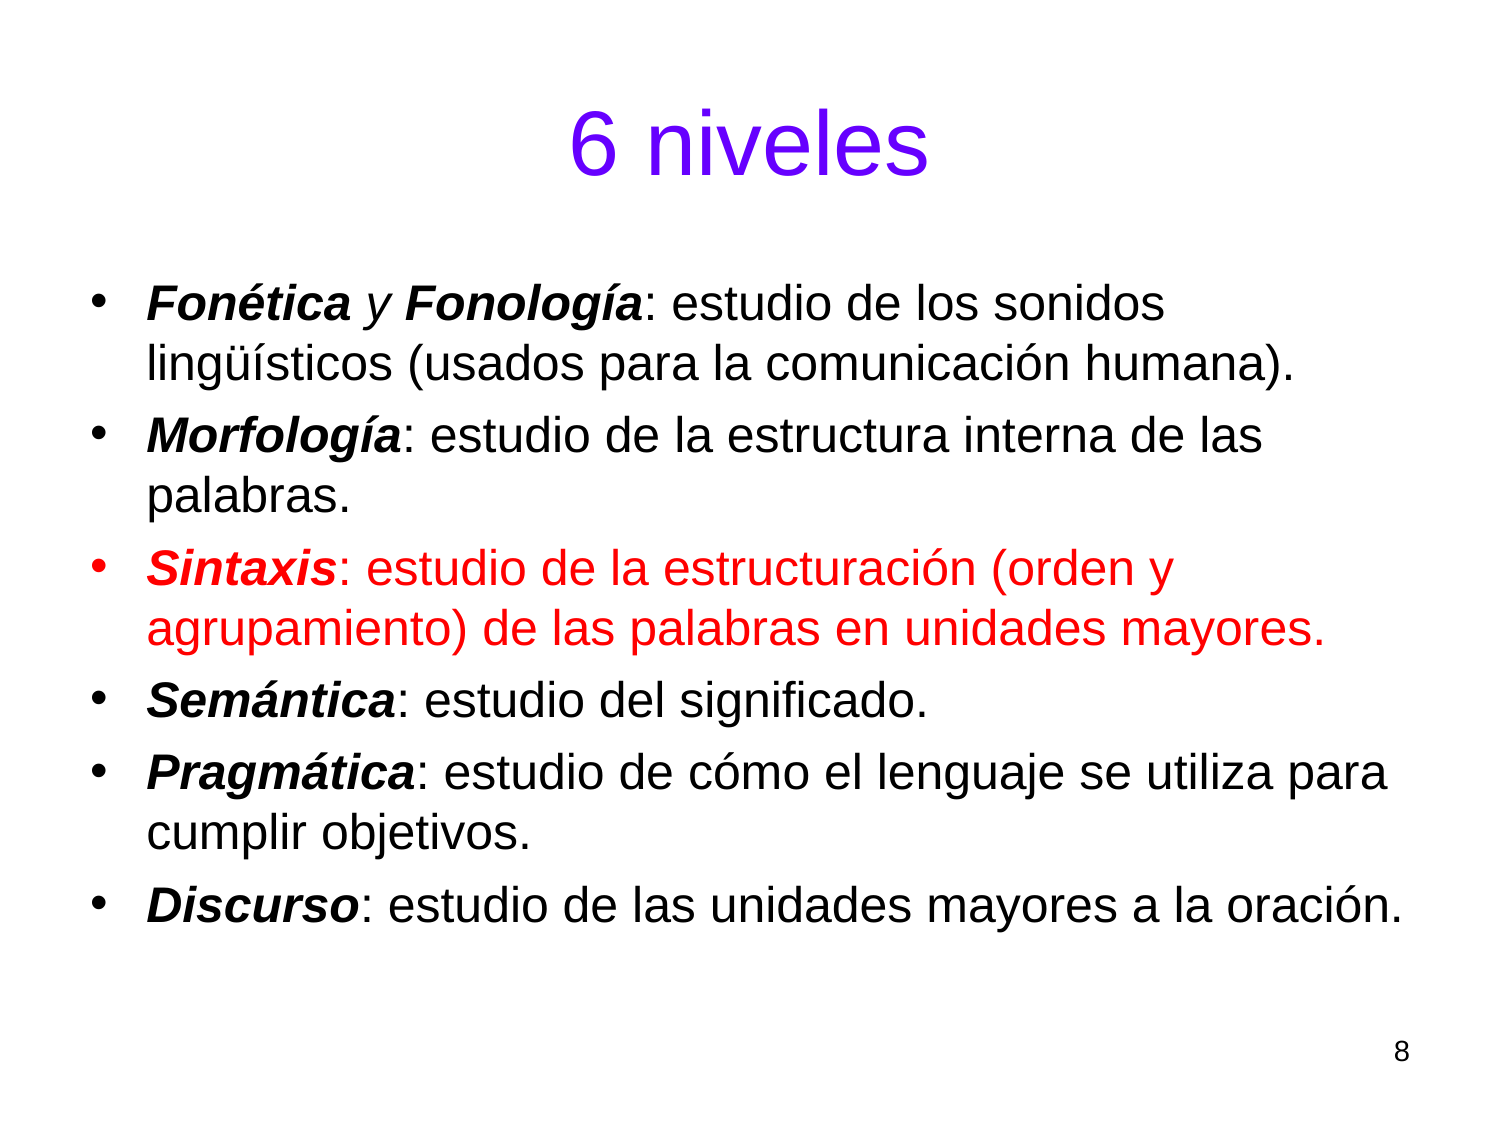

# 6 niveles
Fonética y Fonología: estudio de los sonidos lingüísticos (usados para la comunicación humana).
Morfología: estudio de la estructura interna de las palabras.
Sintaxis: estudio de la estructuración (orden y agrupamiento) de las palabras en unidades mayores.
Semántica: estudio del significado.
Pragmática: estudio de cómo el lenguaje se utiliza para cumplir objetivos.
Discurso: estudio de las unidades mayores a la oración.